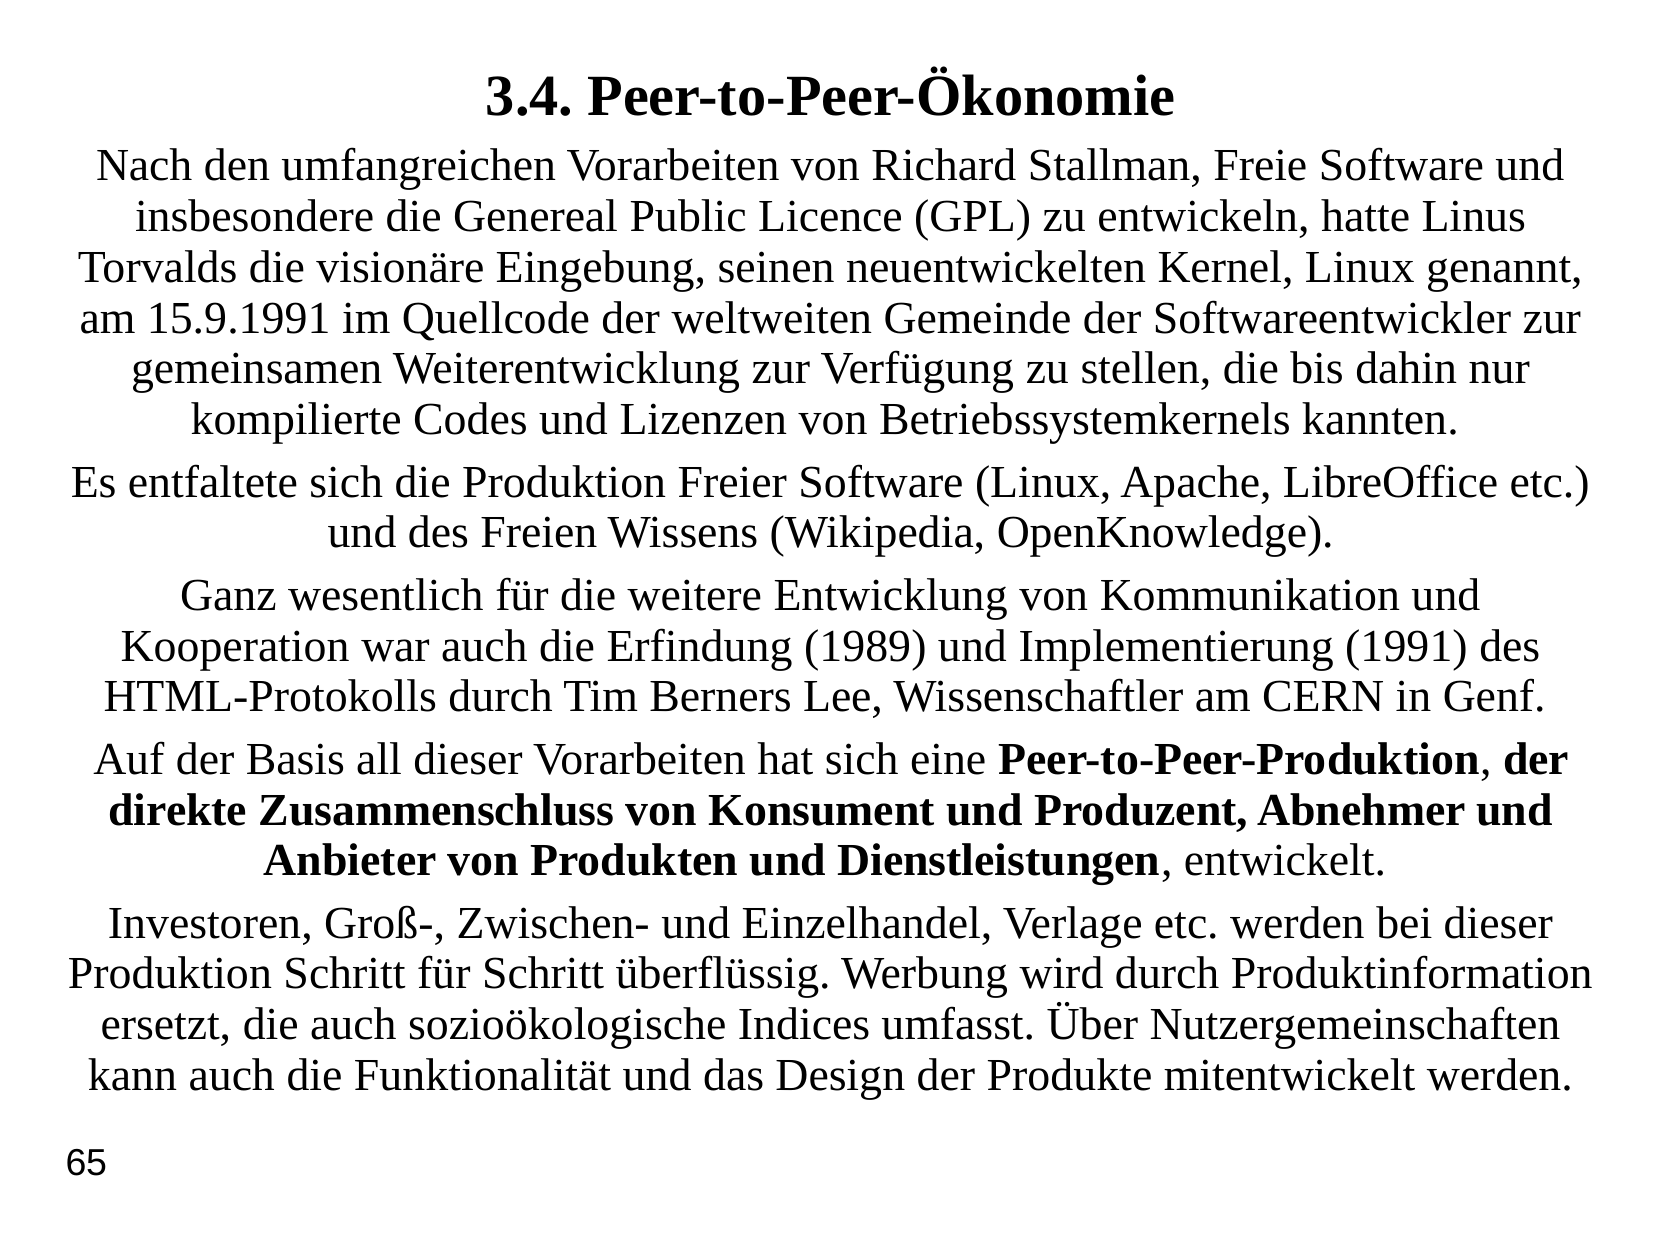

3.4. Peer-to-Peer-Ökonomie
Nach den umfangreichen Vorarbeiten von Richard Stallman, Freie Software und insbesondere die Genereal Public Licence (GPL) zu entwickeln, hatte Linus Torvalds die visionäre Eingebung, seinen neuentwickelten Kernel, Linux genannt, am 15.9.1991 im Quellcode der weltweiten Gemeinde der Softwareentwickler zur gemeinsamen Weiterentwicklung zur Verfügung zu stellen, die bis dahin nur kompilierte Codes und Lizenzen von Betriebssystemkernels kannten.
Es entfaltete sich die Produktion Freier Software (Linux, Apache, LibreOffice etc.) und des Freien Wissens (Wikipedia, OpenKnowledge).
Ganz wesentlich für die weitere Entwicklung von Kommunikation und Kooperation war auch die Erfindung (1989) und Implementierung (1991) des HTML-Protokolls durch Tim Berners Lee, Wissenschaftler am CERN in Genf.
Auf der Basis all dieser Vorarbeiten hat sich eine Peer-to-Peer-Produktion, der direkte Zusammenschluss von Konsument und Produzent, Abnehmer und Anbieter von Produkten und Dienstleistungen, entwickelt.
Investoren, Groß-, Zwischen- und Einzelhandel, Verlage etc. werden bei dieser Produktion Schritt für Schritt überflüssig. Werbung wird durch Produktinformation ersetzt, die auch sozioökologische Indices umfasst. Über Nutzergemeinschaften kann auch die Funktionalität und das Design der Produkte mitentwickelt werden.